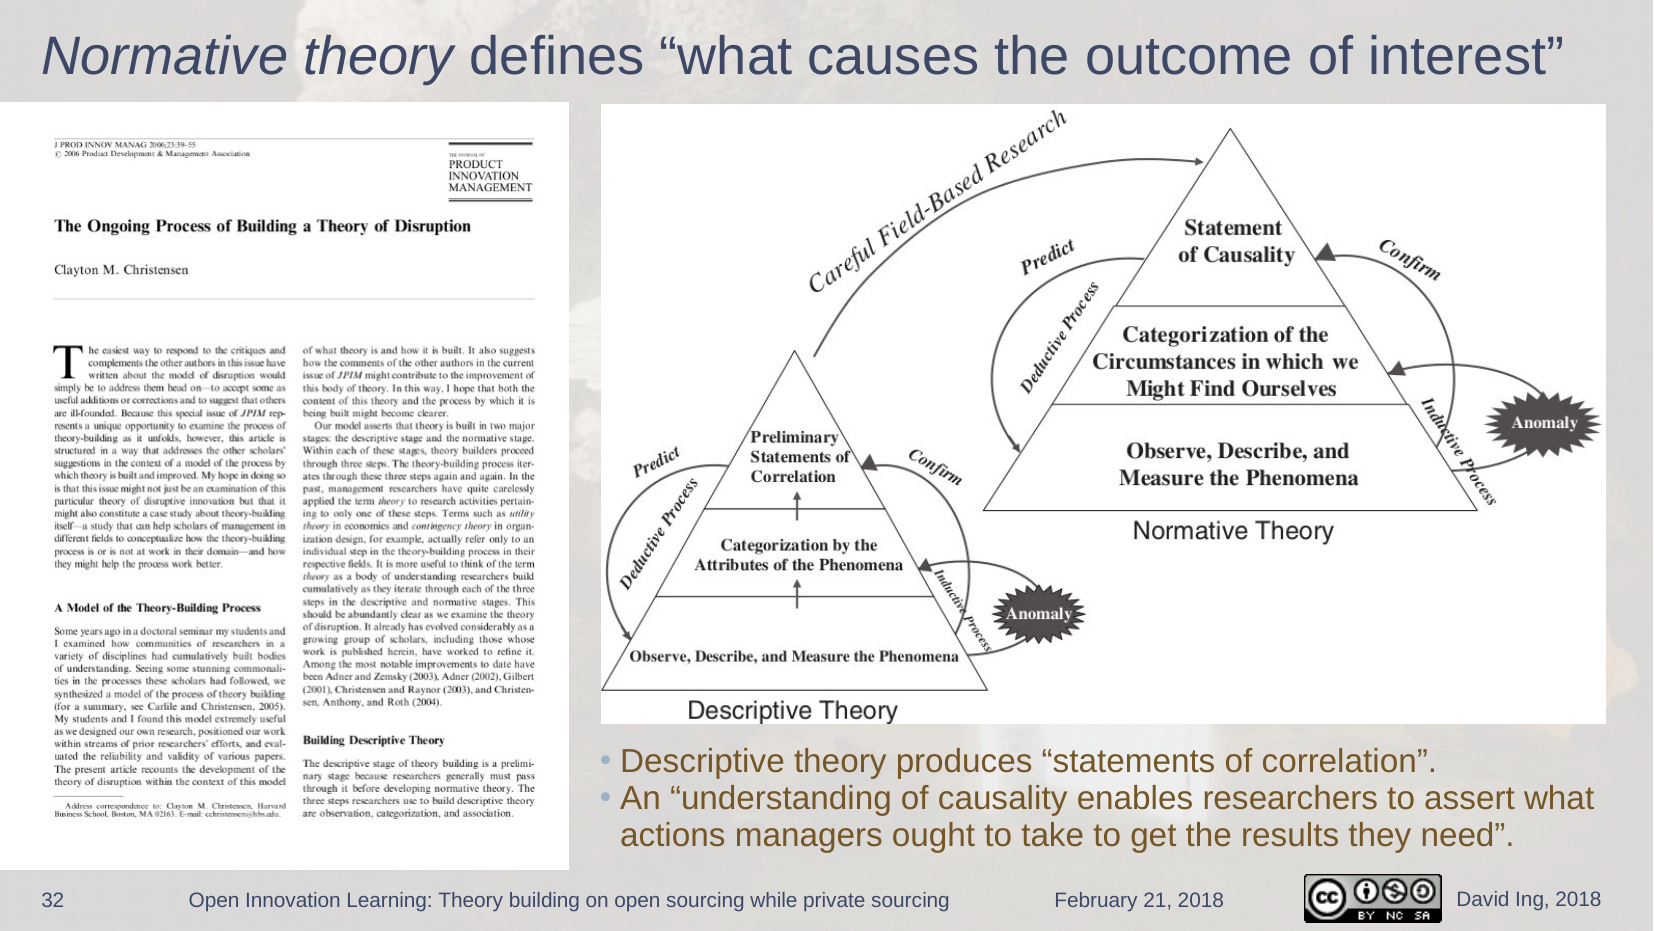

# Normative theory defines “what causes the outcome of interest”
Descriptive theory produces “statements of correlation”.
An “understanding of causality enables researchers to assert what actions managers ought to take to get the results they need”.
Open Innovation Learning: Theory building on open sourcing while private sourcing
February 21, 2018
32